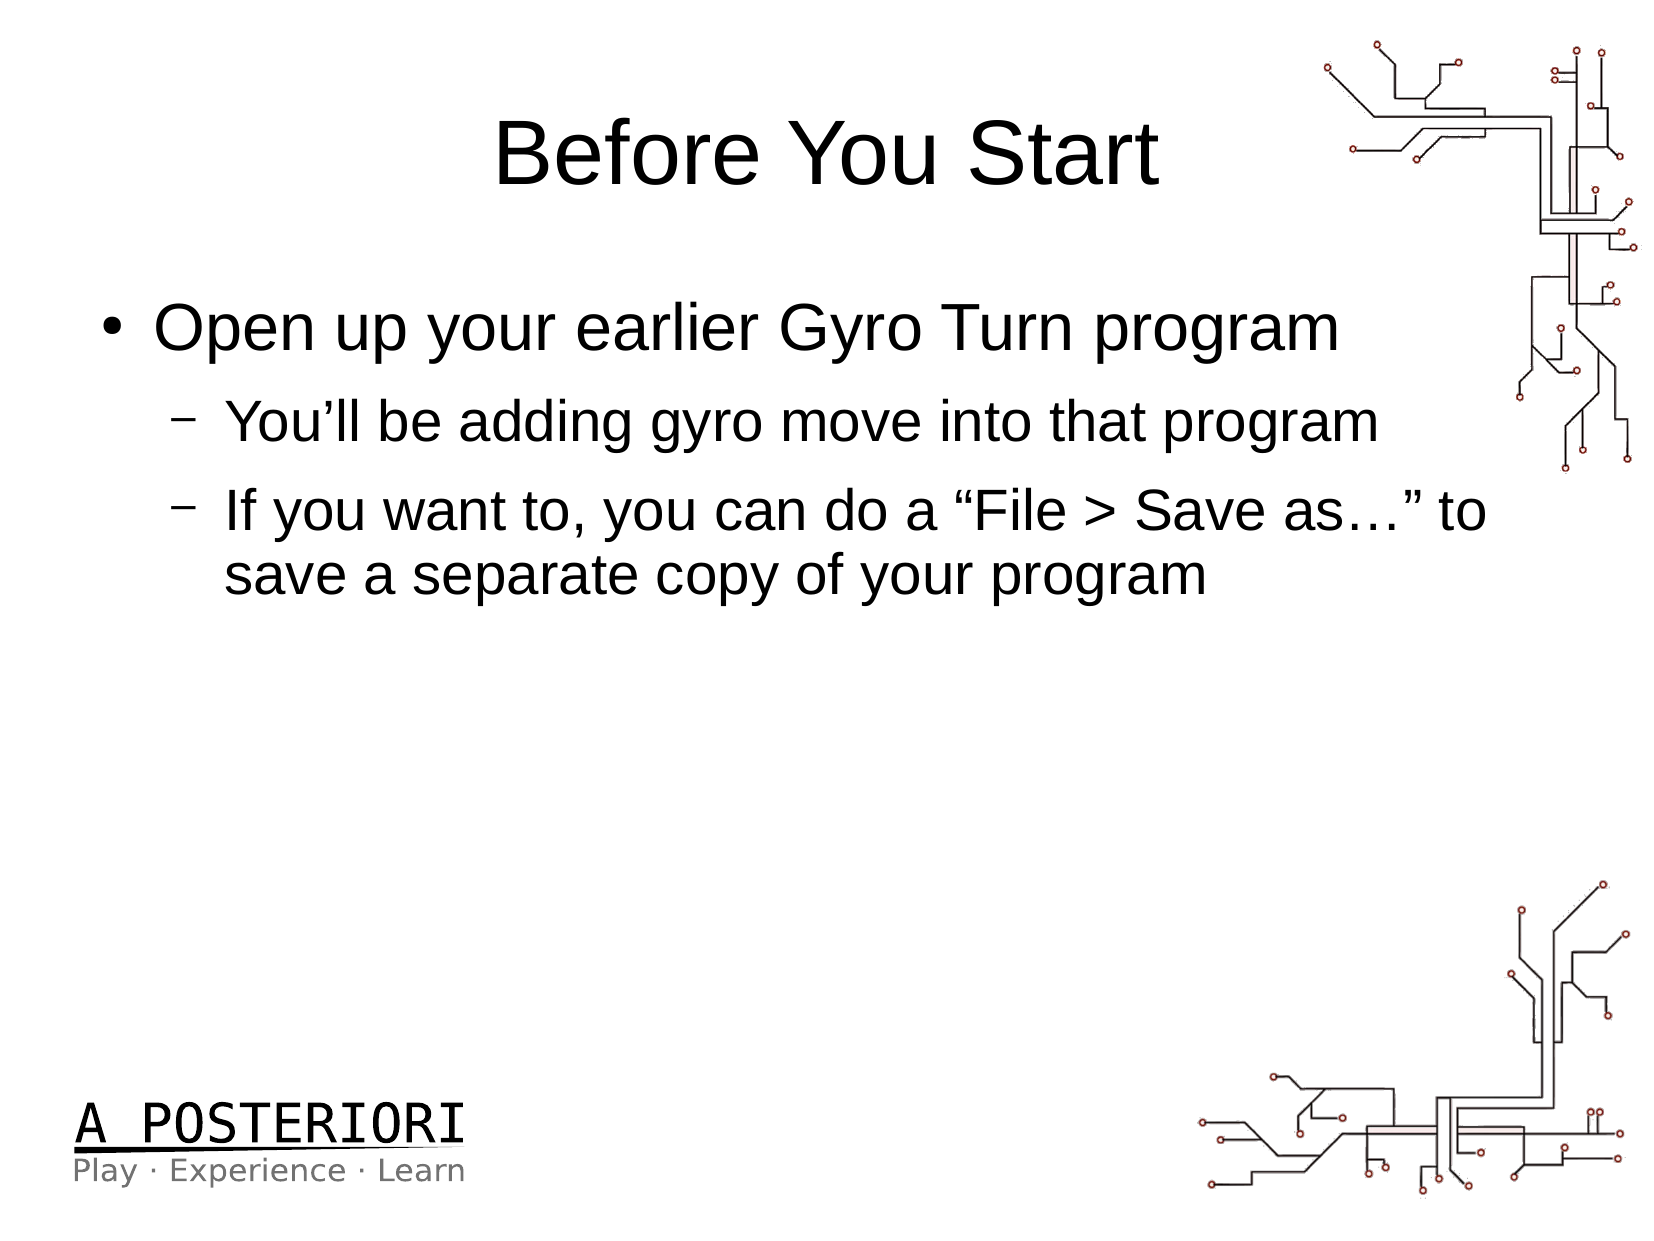

# Before You Start
Open up your earlier Gyro Turn program
You’ll be adding gyro move into that program
If you want to, you can do a “File > Save as…” to save a separate copy of your program